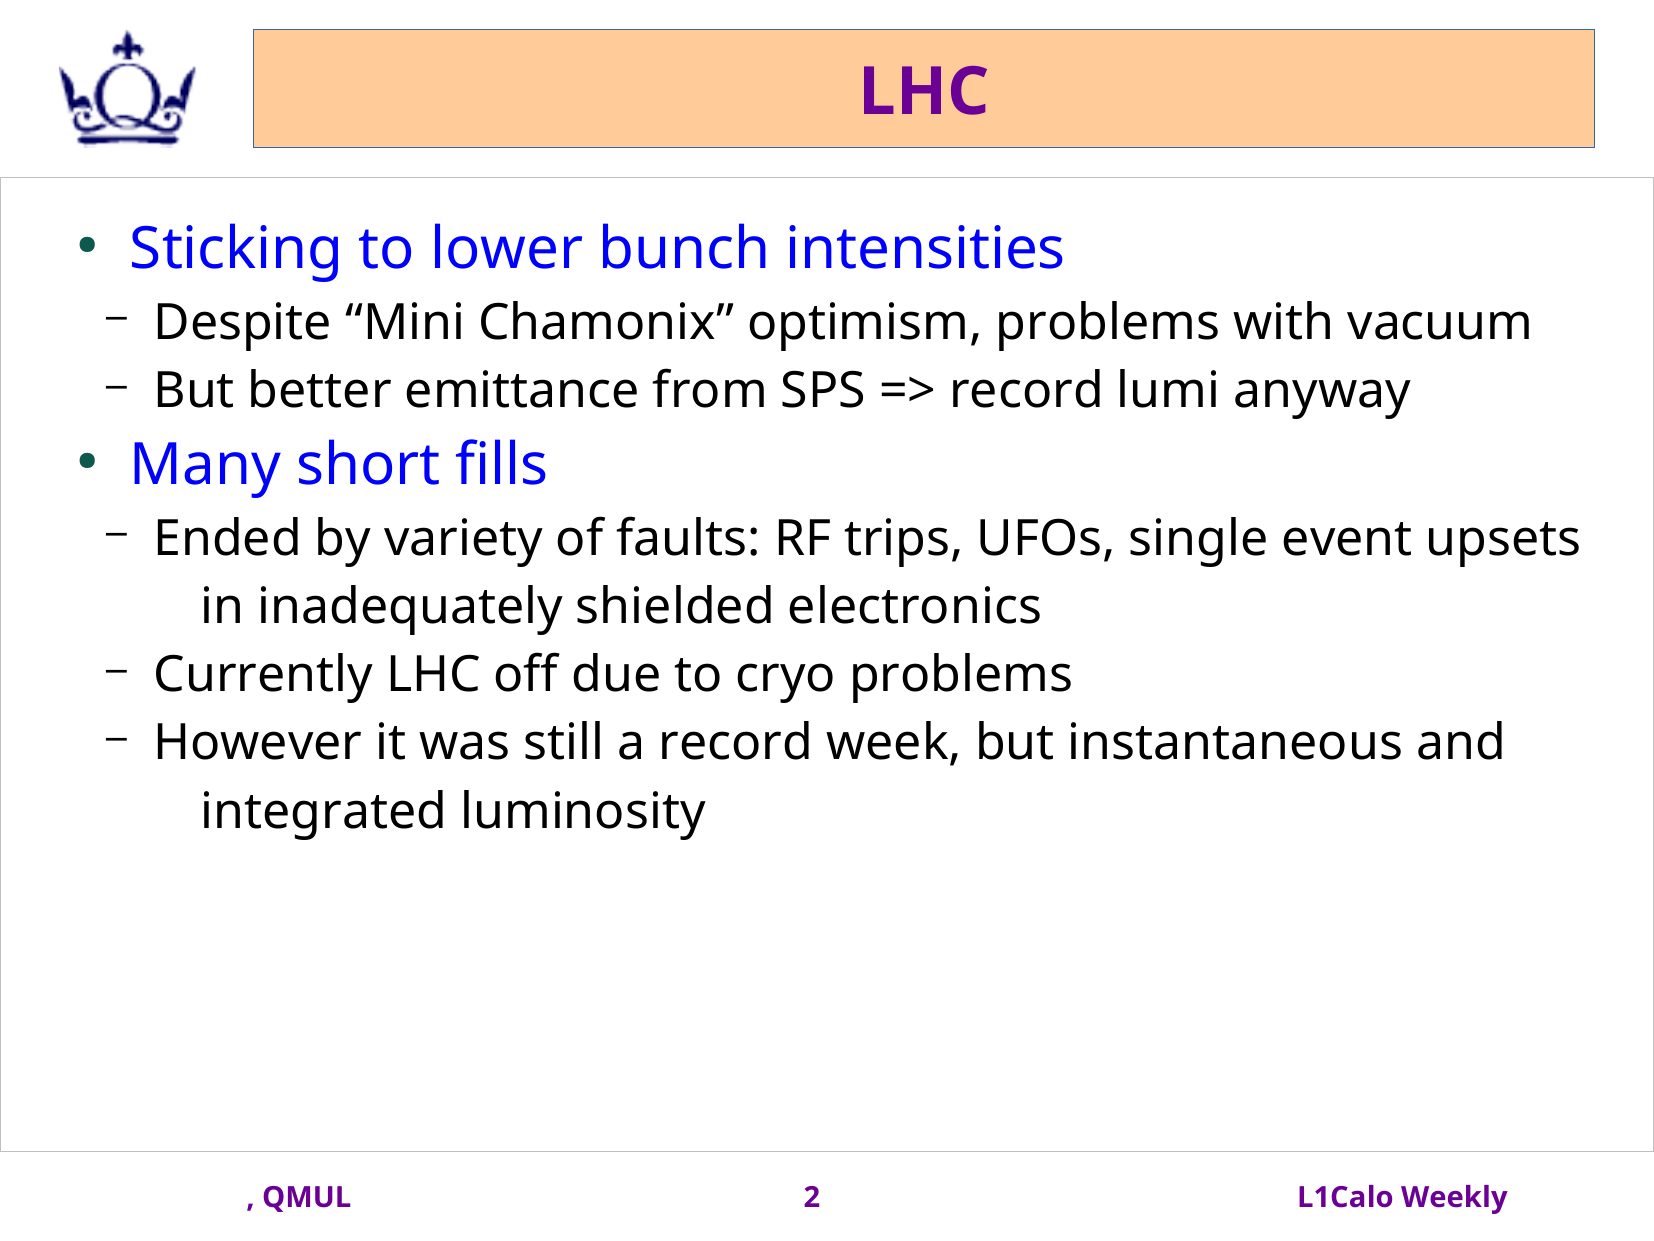

# LHC
Sticking to lower bunch intensities
Despite “Mini Chamonix” optimism, problems with vacuum
But better emittance from SPS => record lumi anyway
Many short fills
Ended by variety of faults: RF trips, UFOs, single event upsets in inadequately shielded electronics
Currently LHC off due to cryo problems
However it was still a record week, but instantaneous and integrated luminosity